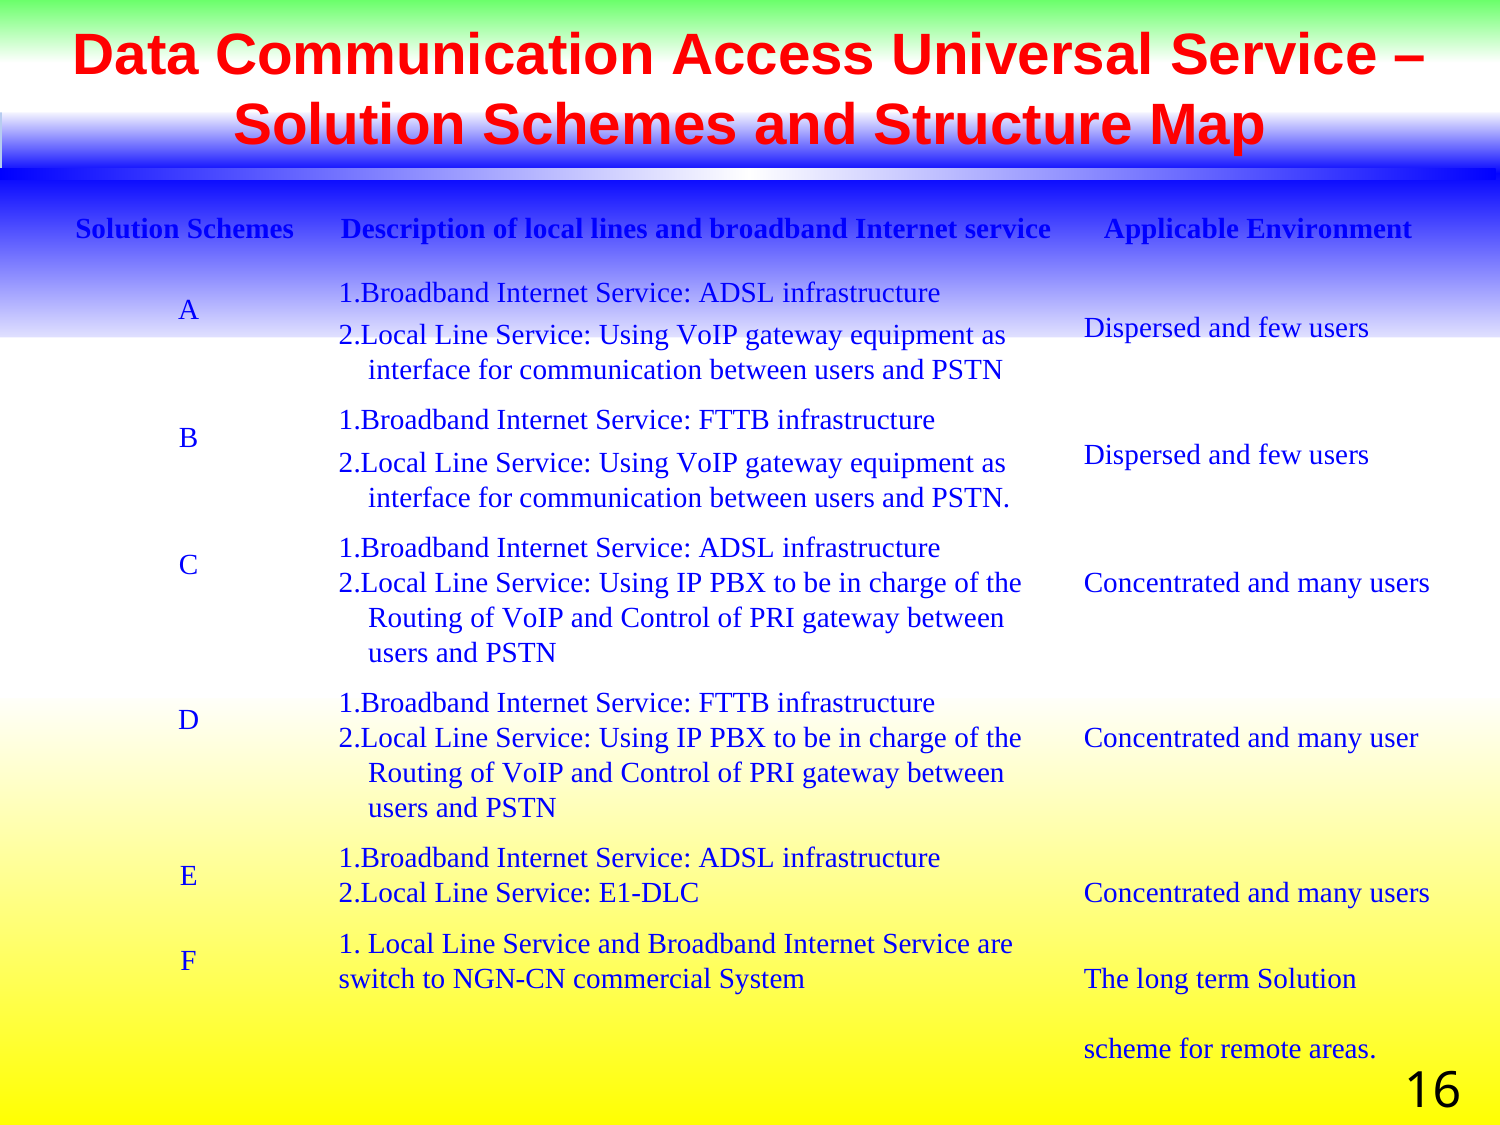

Data Communication Access Universal Service – Solution Schemes and Structure Map
| Solution Schemes | Description of local lines and broadband Internet service | Applicable Environment |
| --- | --- | --- |
| A | 1.Broadband Internet Service: ADSL infrastructure 2.Local Line Service: Using VoIP gateway equipment as interface for communication between users and PSTN | Dispersed and few users |
| B | 1.Broadband Internet Service: FTTB infrastructure 2.Local Line Service: Using VoIP gateway equipment as interface for communication between users and PSTN. | Dispersed and few users |
| C | 1.Broadband Internet Service: ADSL infrastructure 2.Local Line Service: Using IP PBX to be in charge of the Routing of VoIP and Control of PRI gateway between users and PSTN | Concentrated and many users |
| D | 1.Broadband Internet Service: FTTB infrastructure 2.Local Line Service: Using IP PBX to be in charge of the Routing of VoIP and Control of PRI gateway between users and PSTN | Concentrated and many user |
| E | 1.Broadband Internet Service: ADSL infrastructure 2.Local Line Service: E1-DLC | Concentrated and many users |
| F | 1. Local Line Service and Broadband Internet Service are switch to NGN-CN commercial System | The long term Solution scheme for remote areas. |
16